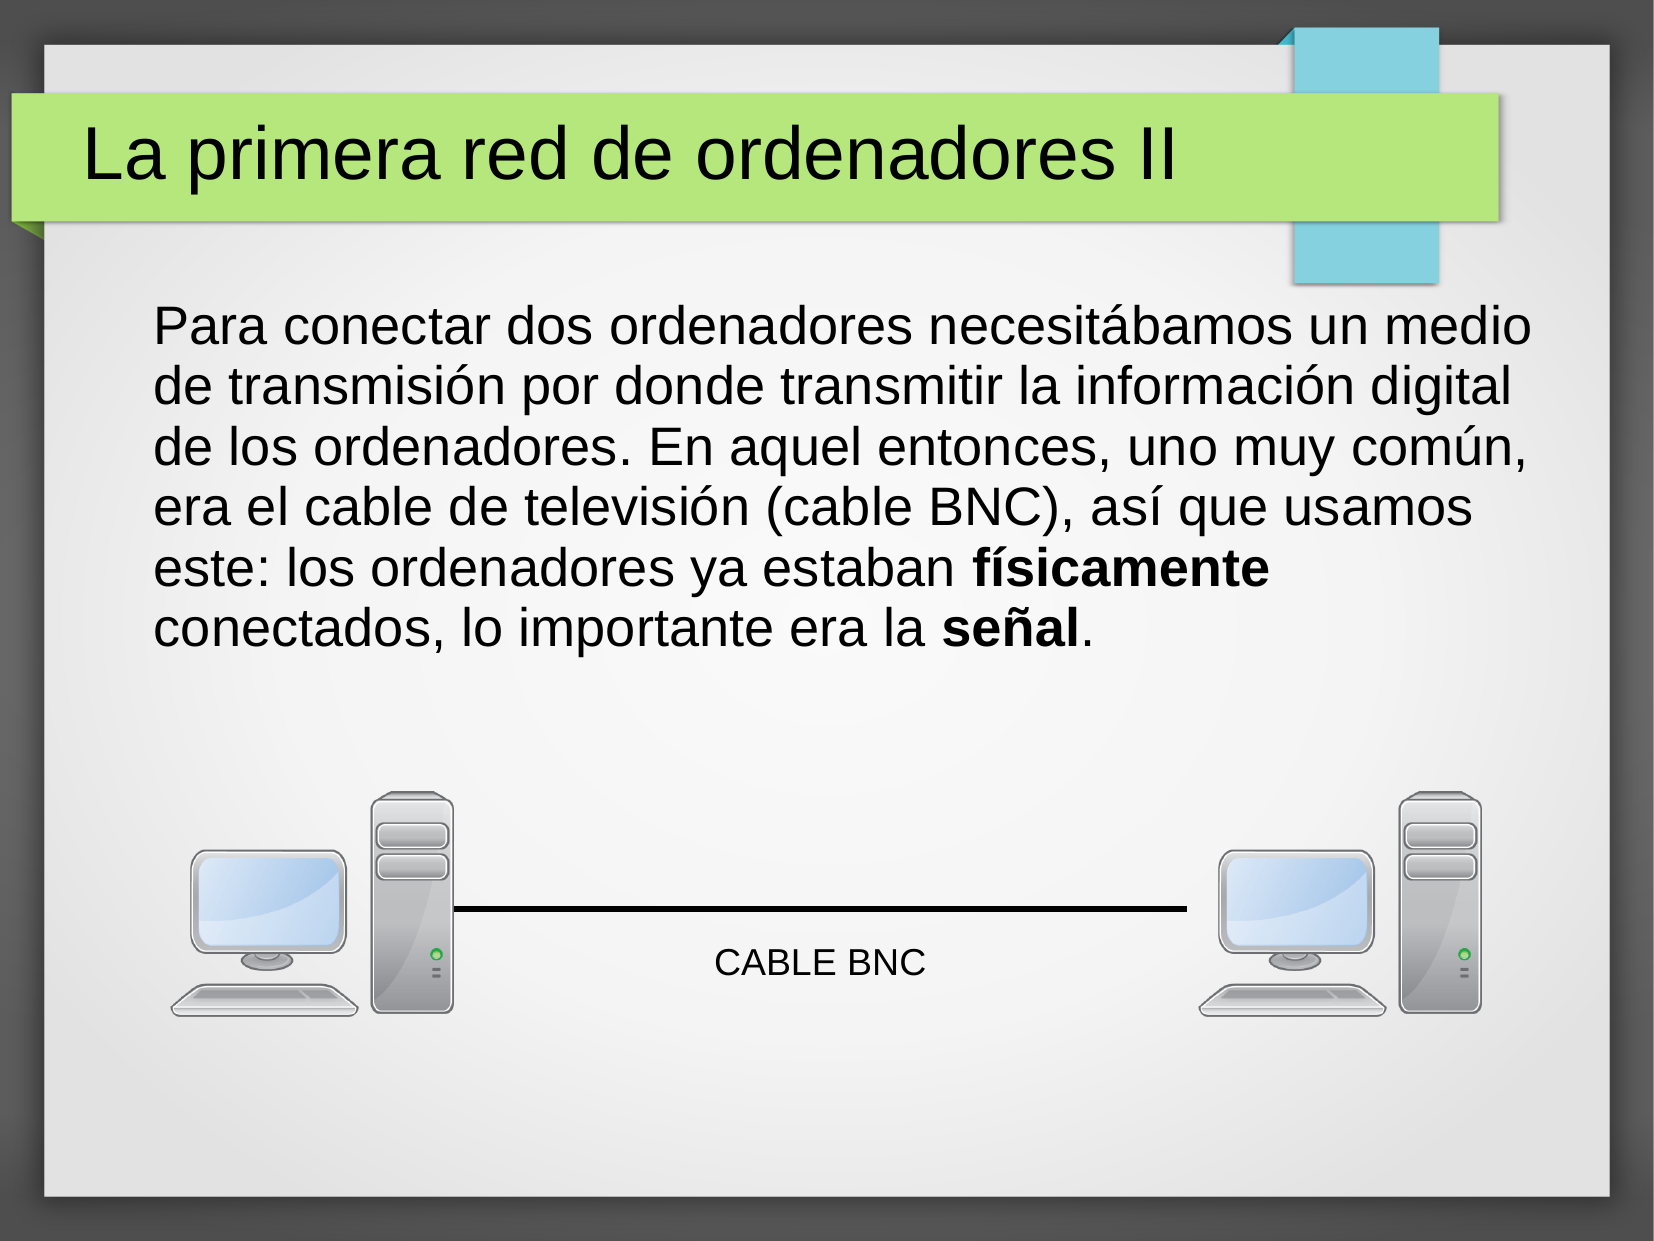

# La primera red de ordenadores II
Para conectar dos ordenadores necesitábamos un medio de transmisión por donde transmitir la información digital de los ordenadores. En aquel entonces, uno muy común, era el cable de televisión (cable BNC), así que usamos este: los ordenadores ya estaban físicamente conectados, lo importante era la señal.